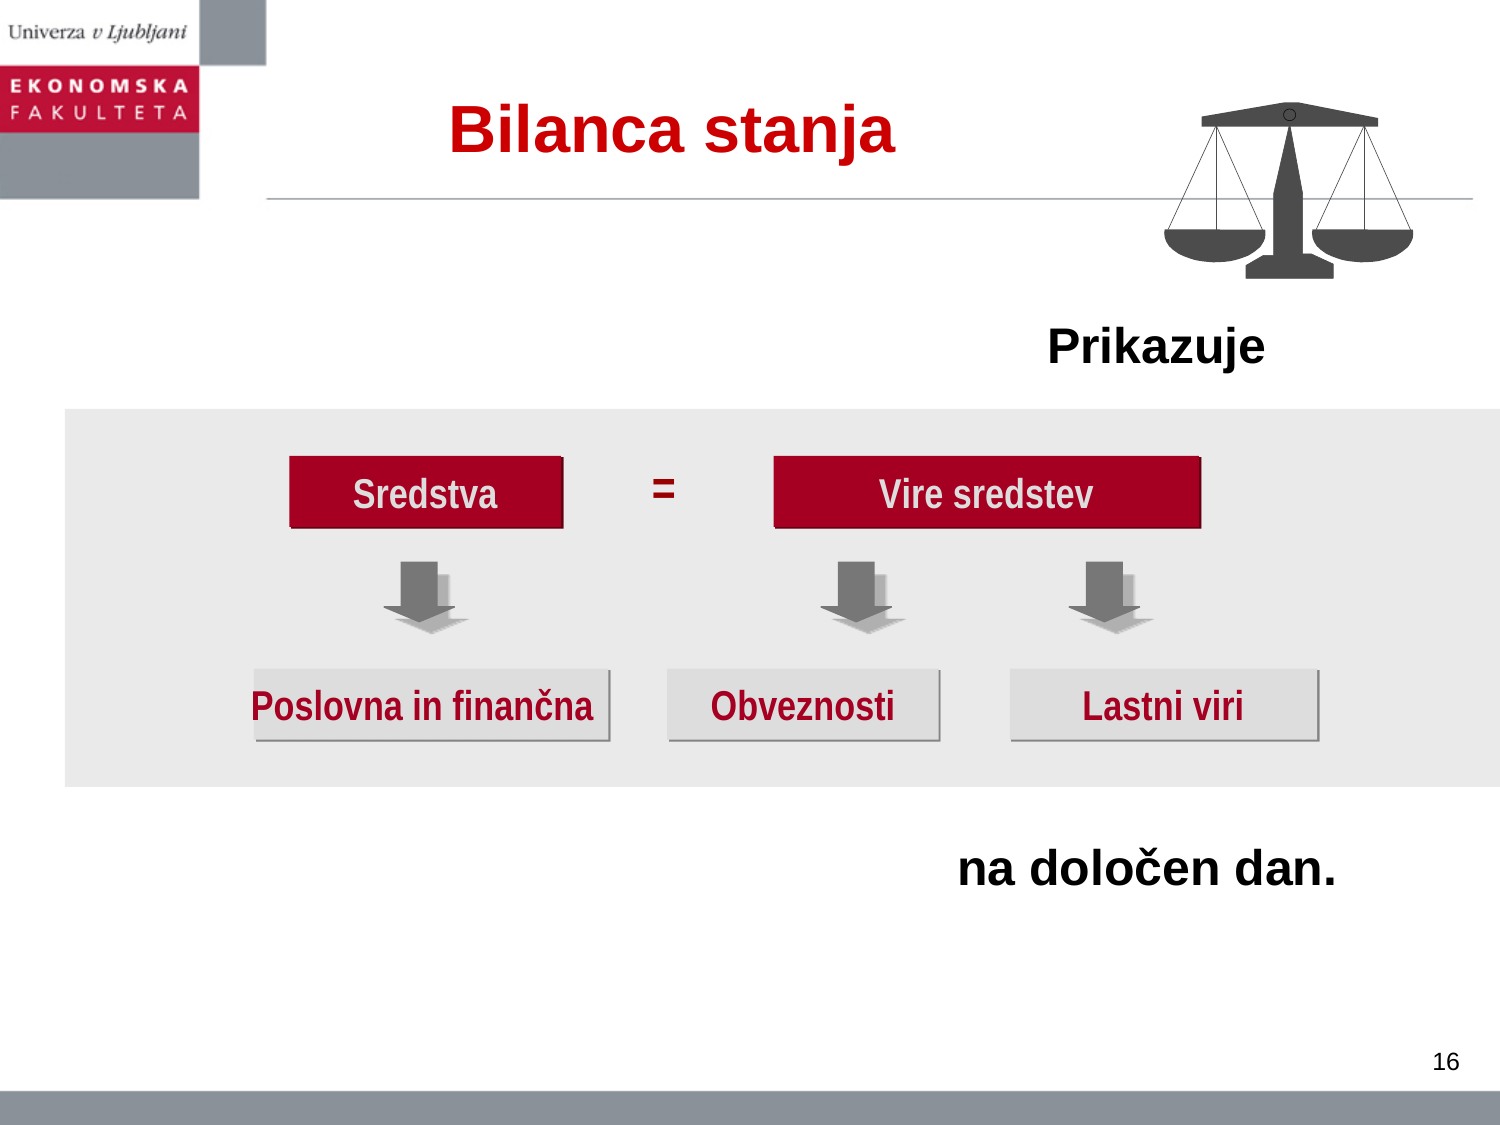

Bilanca stanja
Prikazuje
=
Sredstva
Vire sredstev
Poslovna in finančna
Obveznosti
Lastni viri
na določen dan.